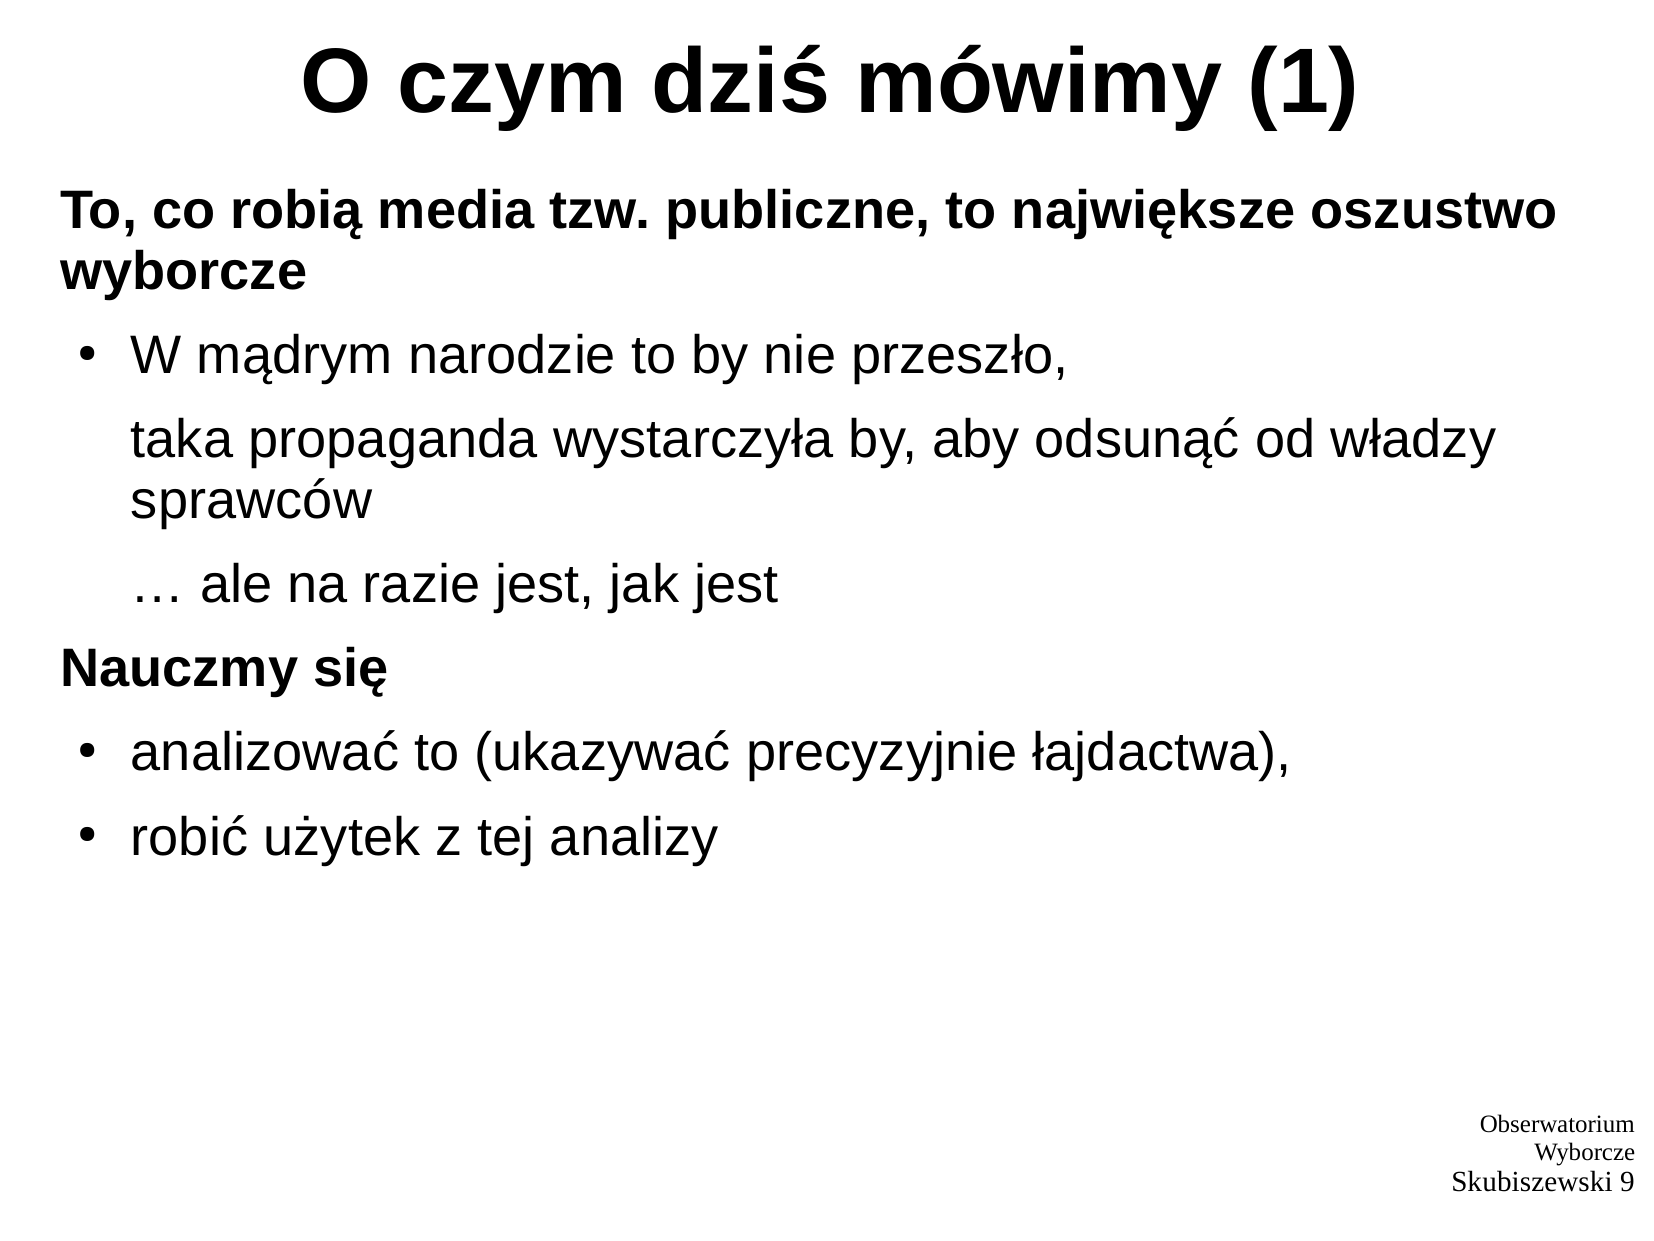

# O czym dziś mówimy (1)
To, co robią media tzw. publiczne, to największe oszustwo wyborcze
W mądrym narodzie to by nie przeszło,
taka propaganda wystarczyła by, aby odsunąć od władzy sprawców
… ale na razie jest, jak jest
Nauczmy się
analizować to (ukazywać precyzyjnie łajdactwa),
robić użytek z tej analizy
9